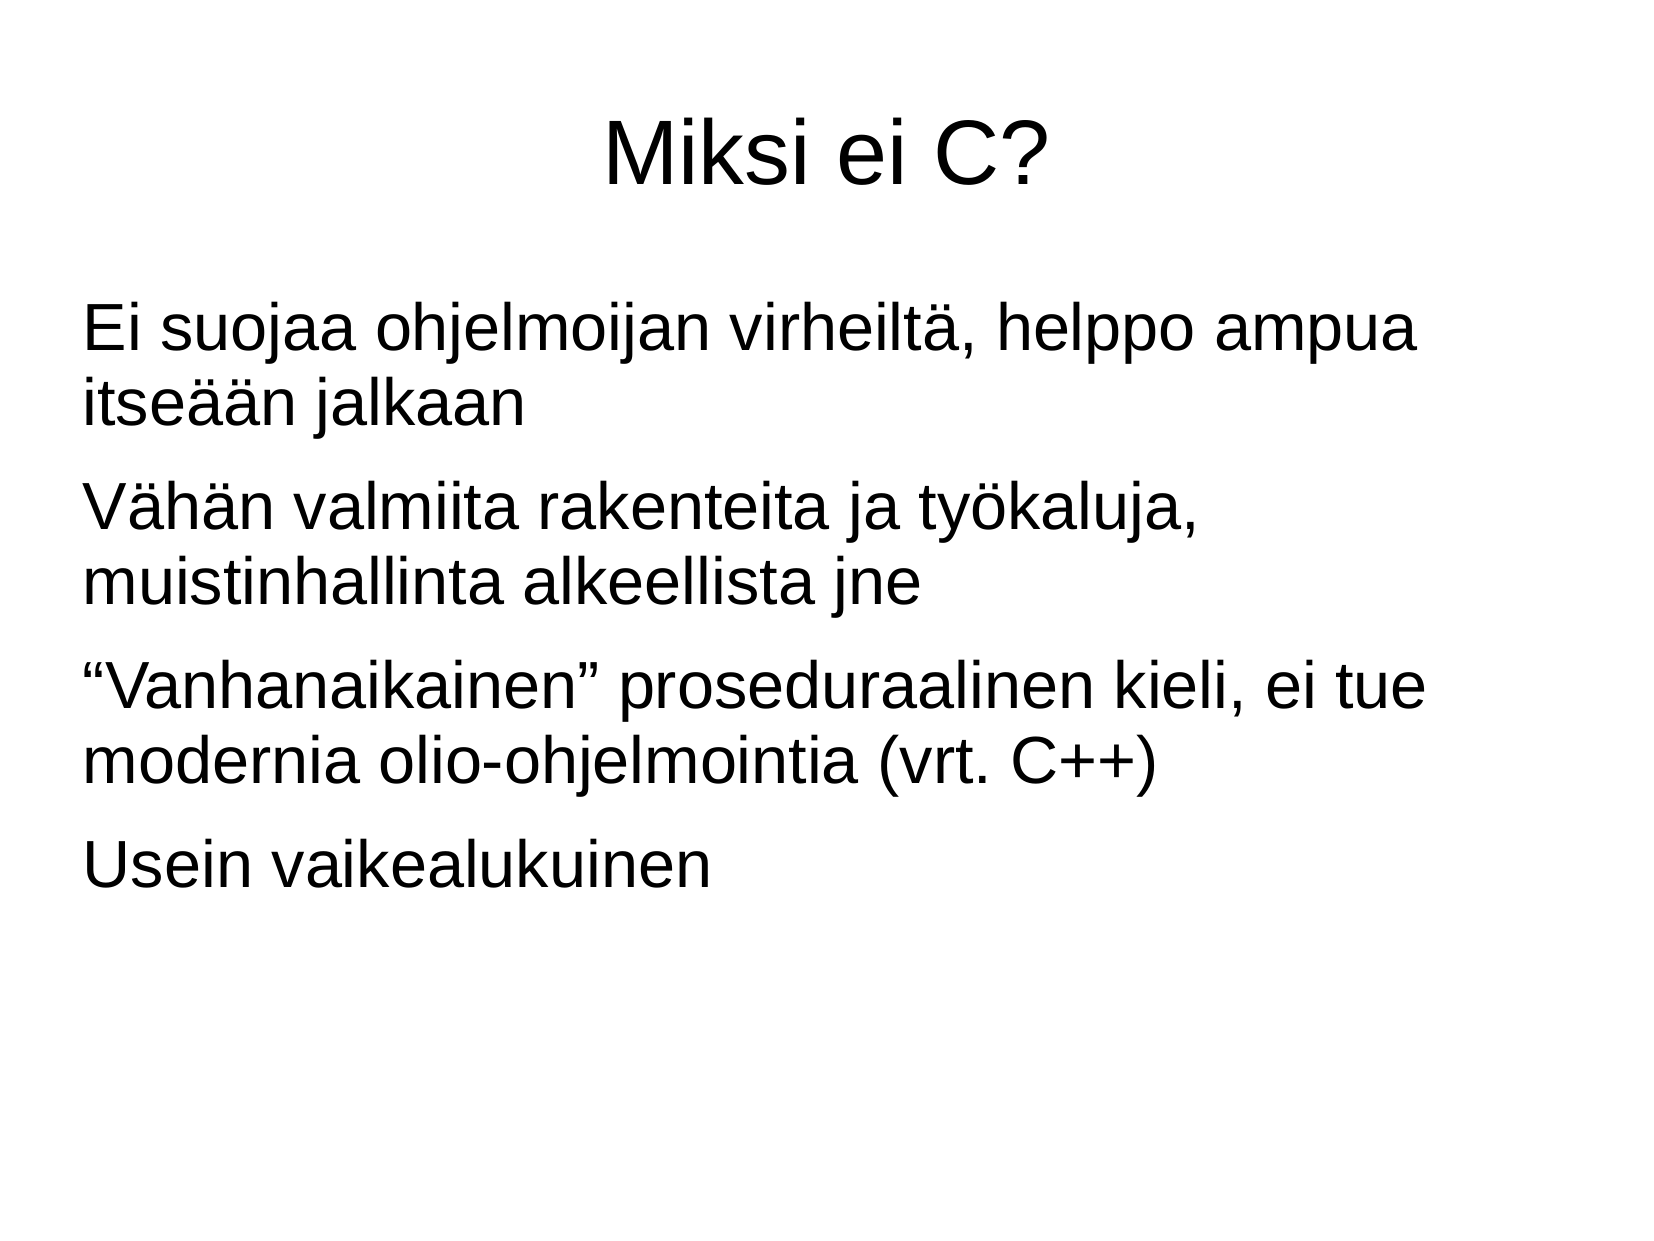

# Miksi ei C?
Ei suojaa ohjelmoijan virheiltä, helppo ampua itseään jalkaan
Vähän valmiita rakenteita ja työkaluja, muistinhallinta alkeellista jne
“Vanhanaikainen” proseduraalinen kieli, ei tue modernia olio-ohjelmointia (vrt. C++)
Usein vaikealukuinen